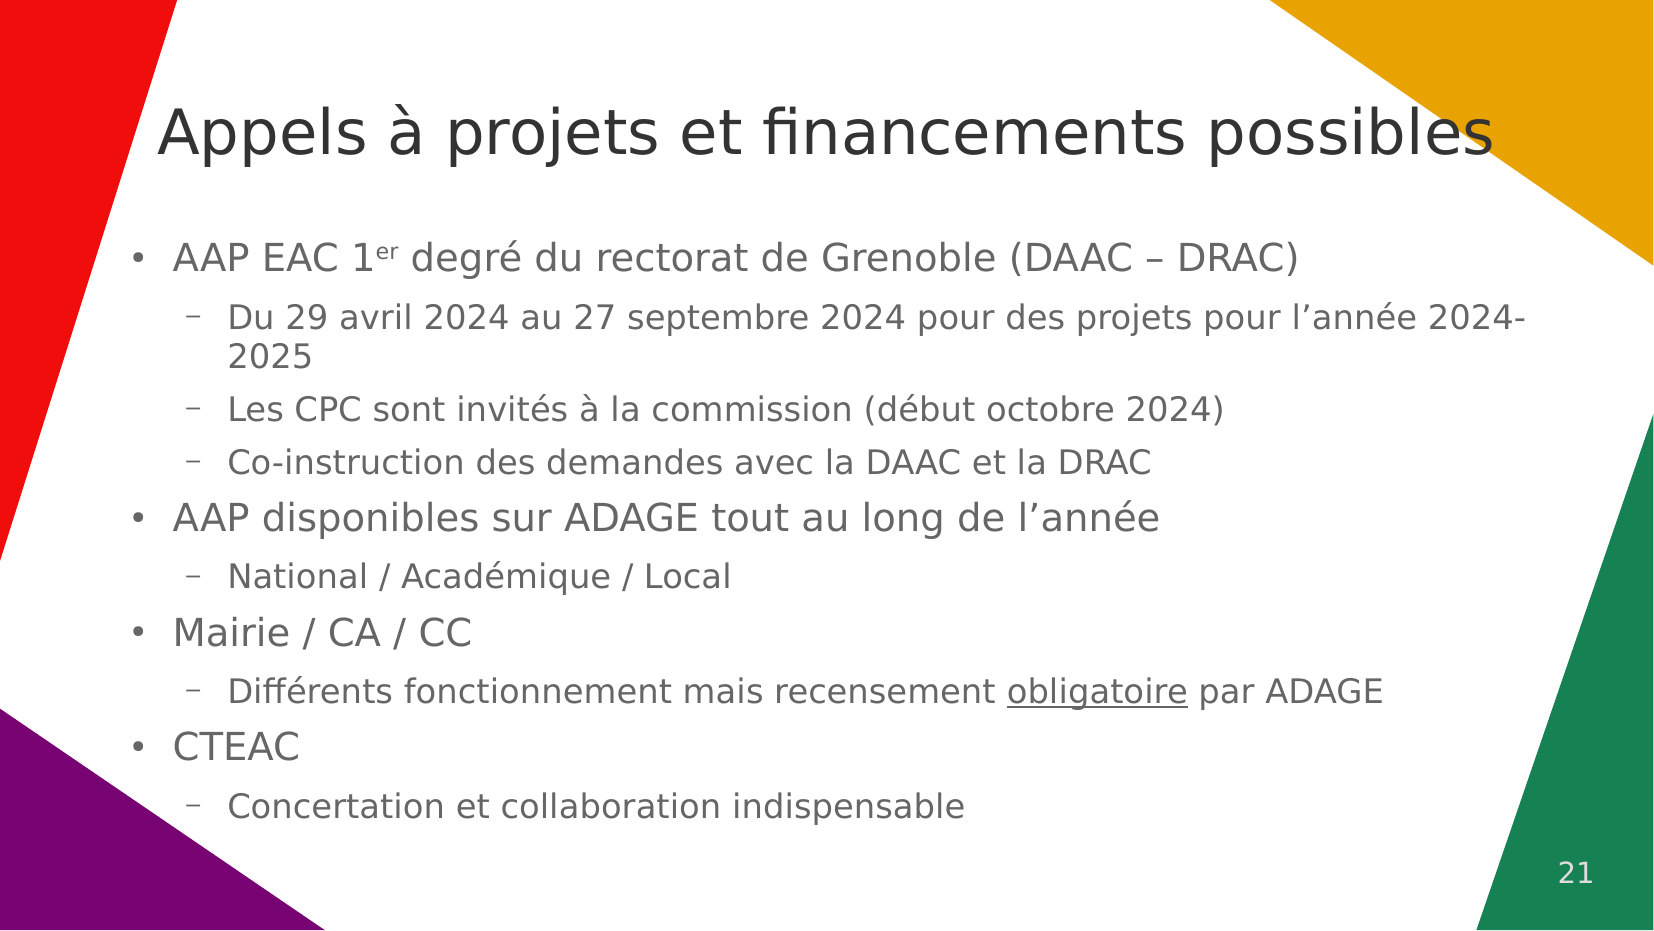

# Appels à projets et financements possibles
AAP EAC 1er degré du rectorat de Grenoble (DAAC – DRAC)
Du 29 avril 2024 au 27 septembre 2024 pour des projets pour l’année 2024-2025
Les CPC sont invités à la commission (début octobre 2024)
Co-instruction des demandes avec la DAAC et la DRAC
AAP disponibles sur ADAGE tout au long de l’année
National / Académique / Local
Mairie / CA / CC
Différents fonctionnement mais recensement obligatoire par ADAGE
CTEAC
Concertation et collaboration indispensable
21